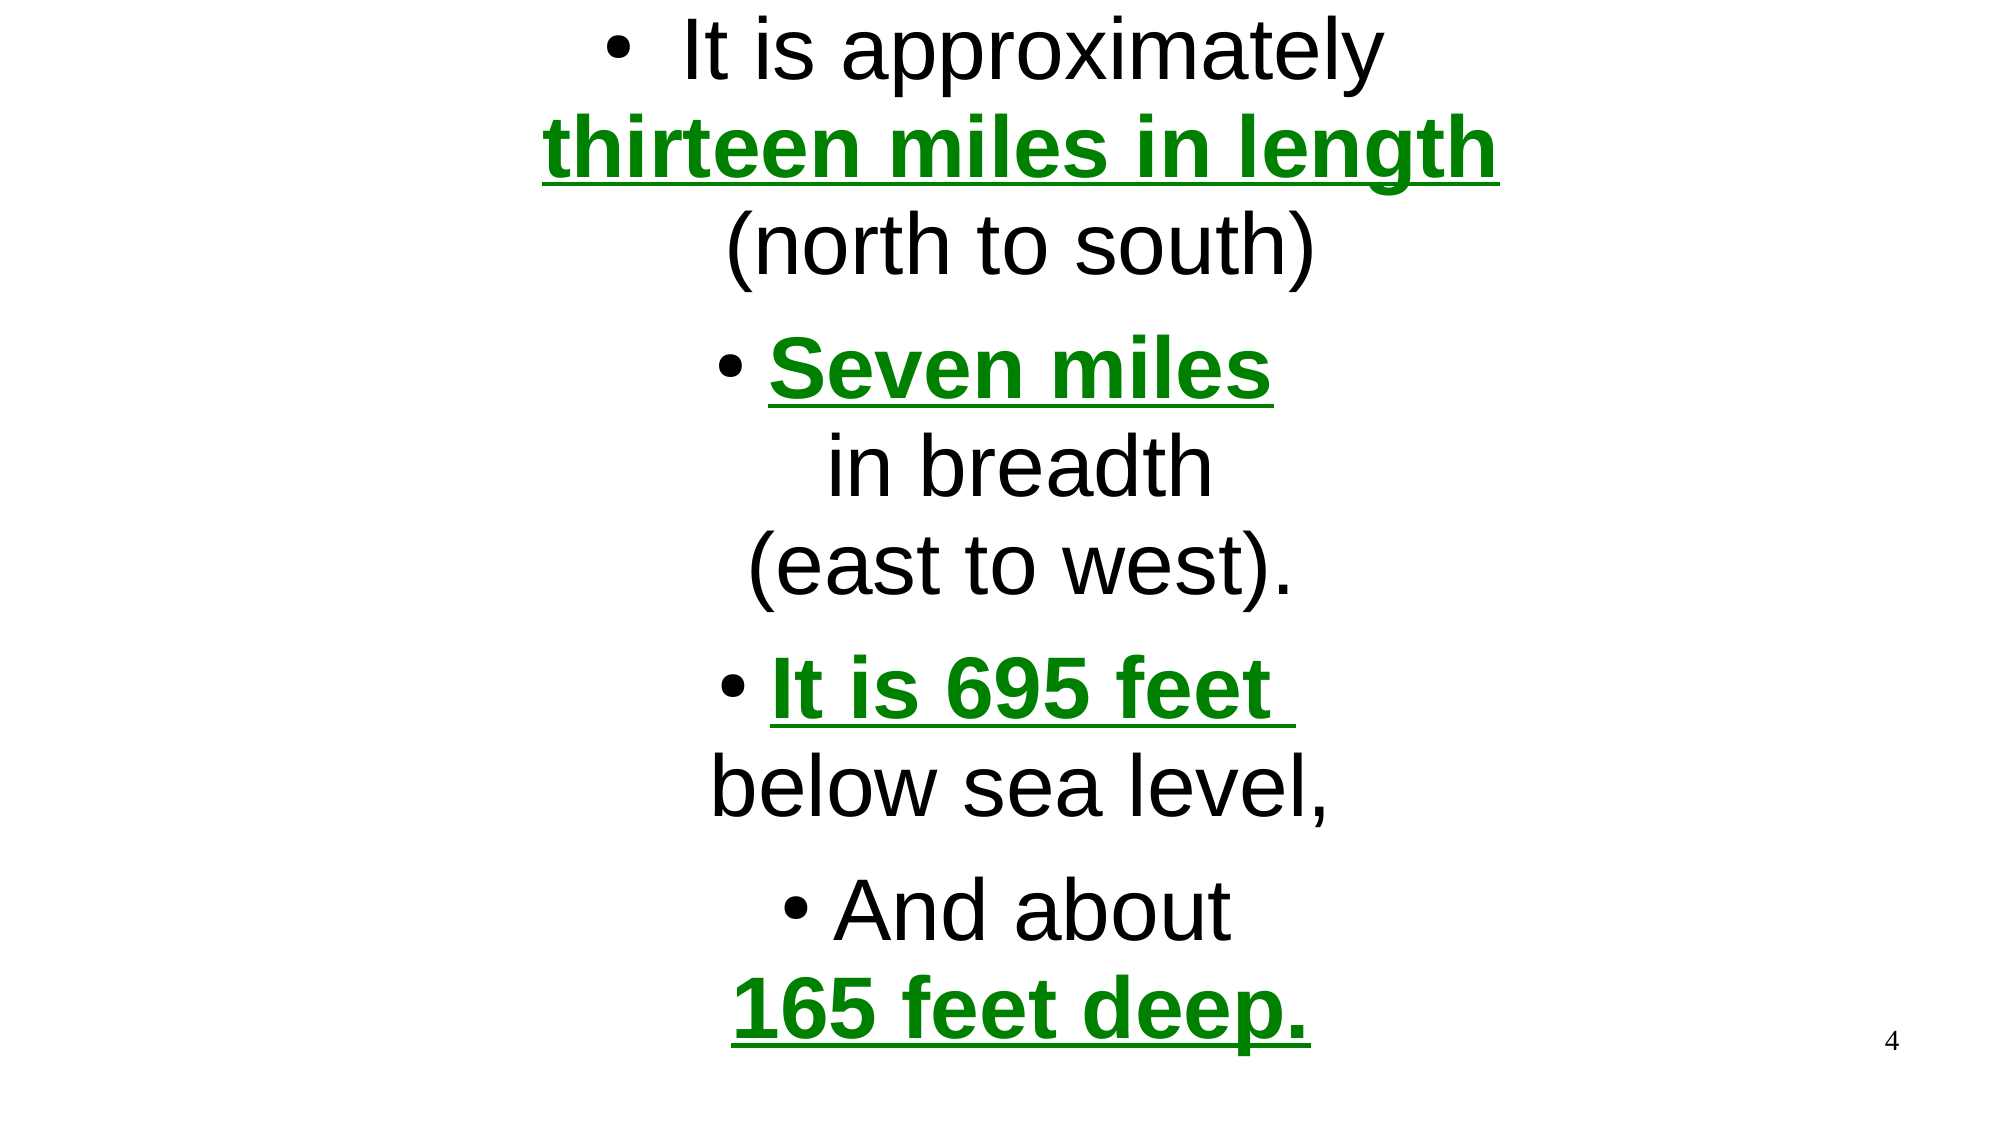

# It is approximately thirteen miles in length (north to south)
Seven miles
in breadth
(east to west).
It is 695 feet
below sea level,
And about
165 feet deep.
4